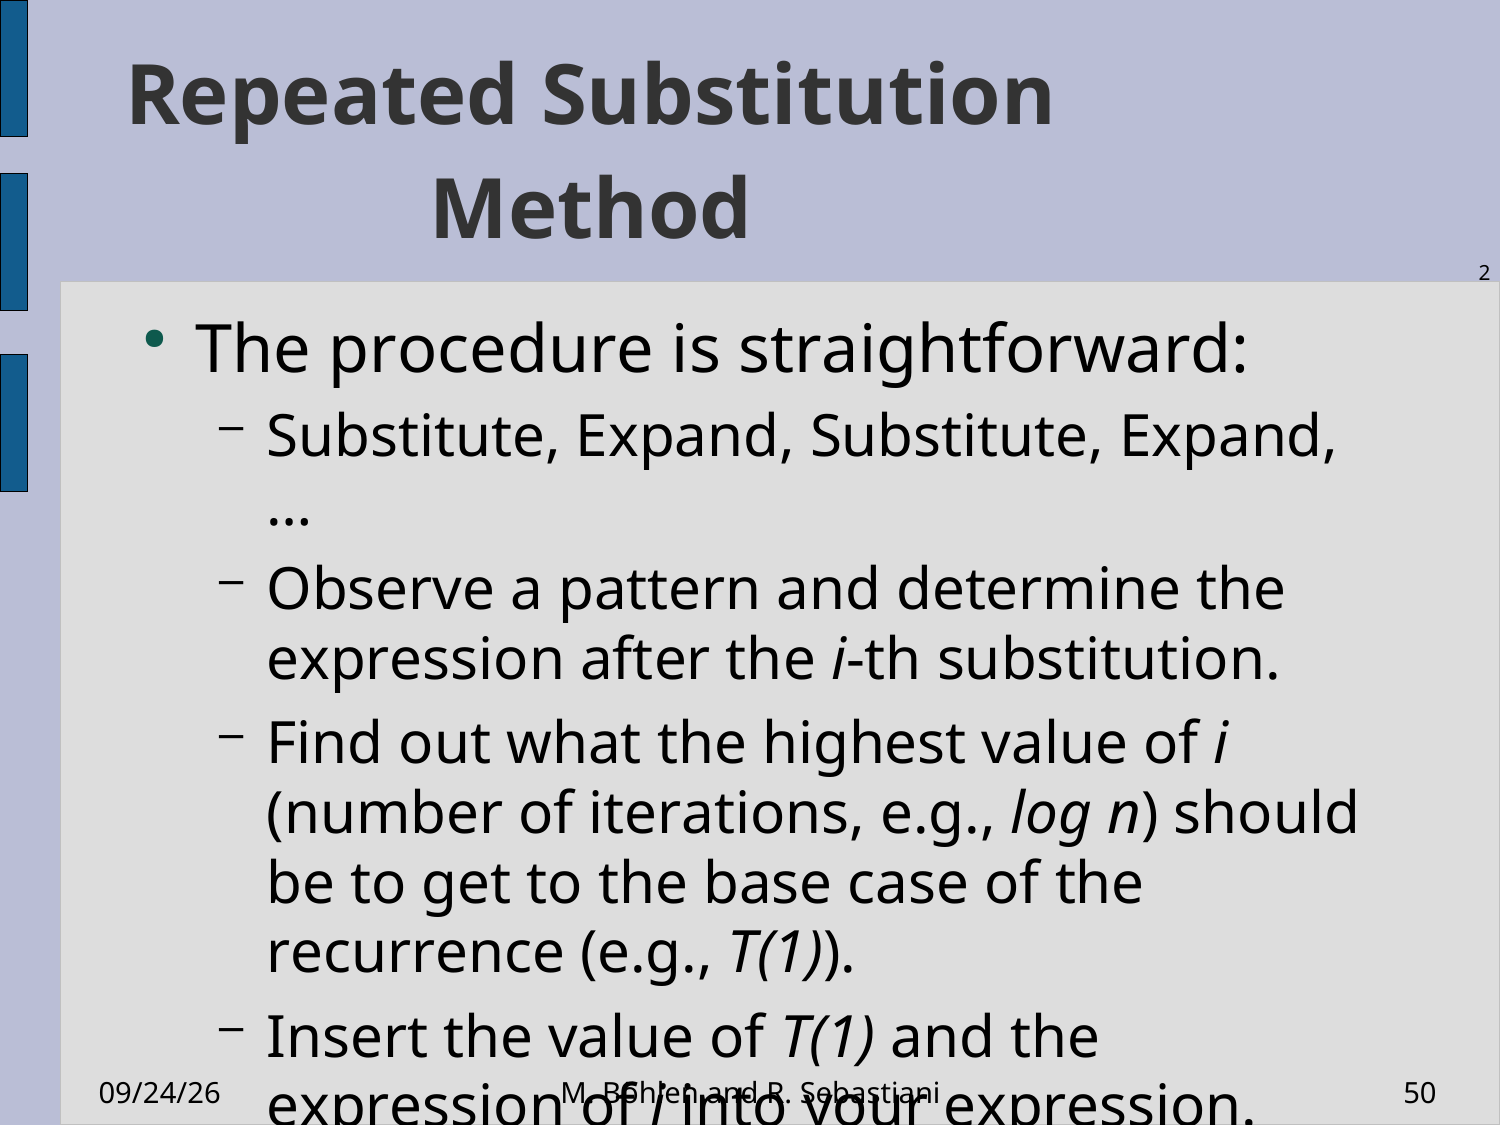

# Repeated Substitution Method
2
The procedure is straightforward:
Substitute, Expand, Substitute, Expand, …
Observe a pattern and determine the expression after the i-th substitution.
Find out what the highest value of i (number of iterations, e.g., log n) should be to get to the base case of the recurrence (e.g., T(1)).
Insert the value of T(1) and the expression of i into your expression.
M. Böhlen and R. Sebastiani
50